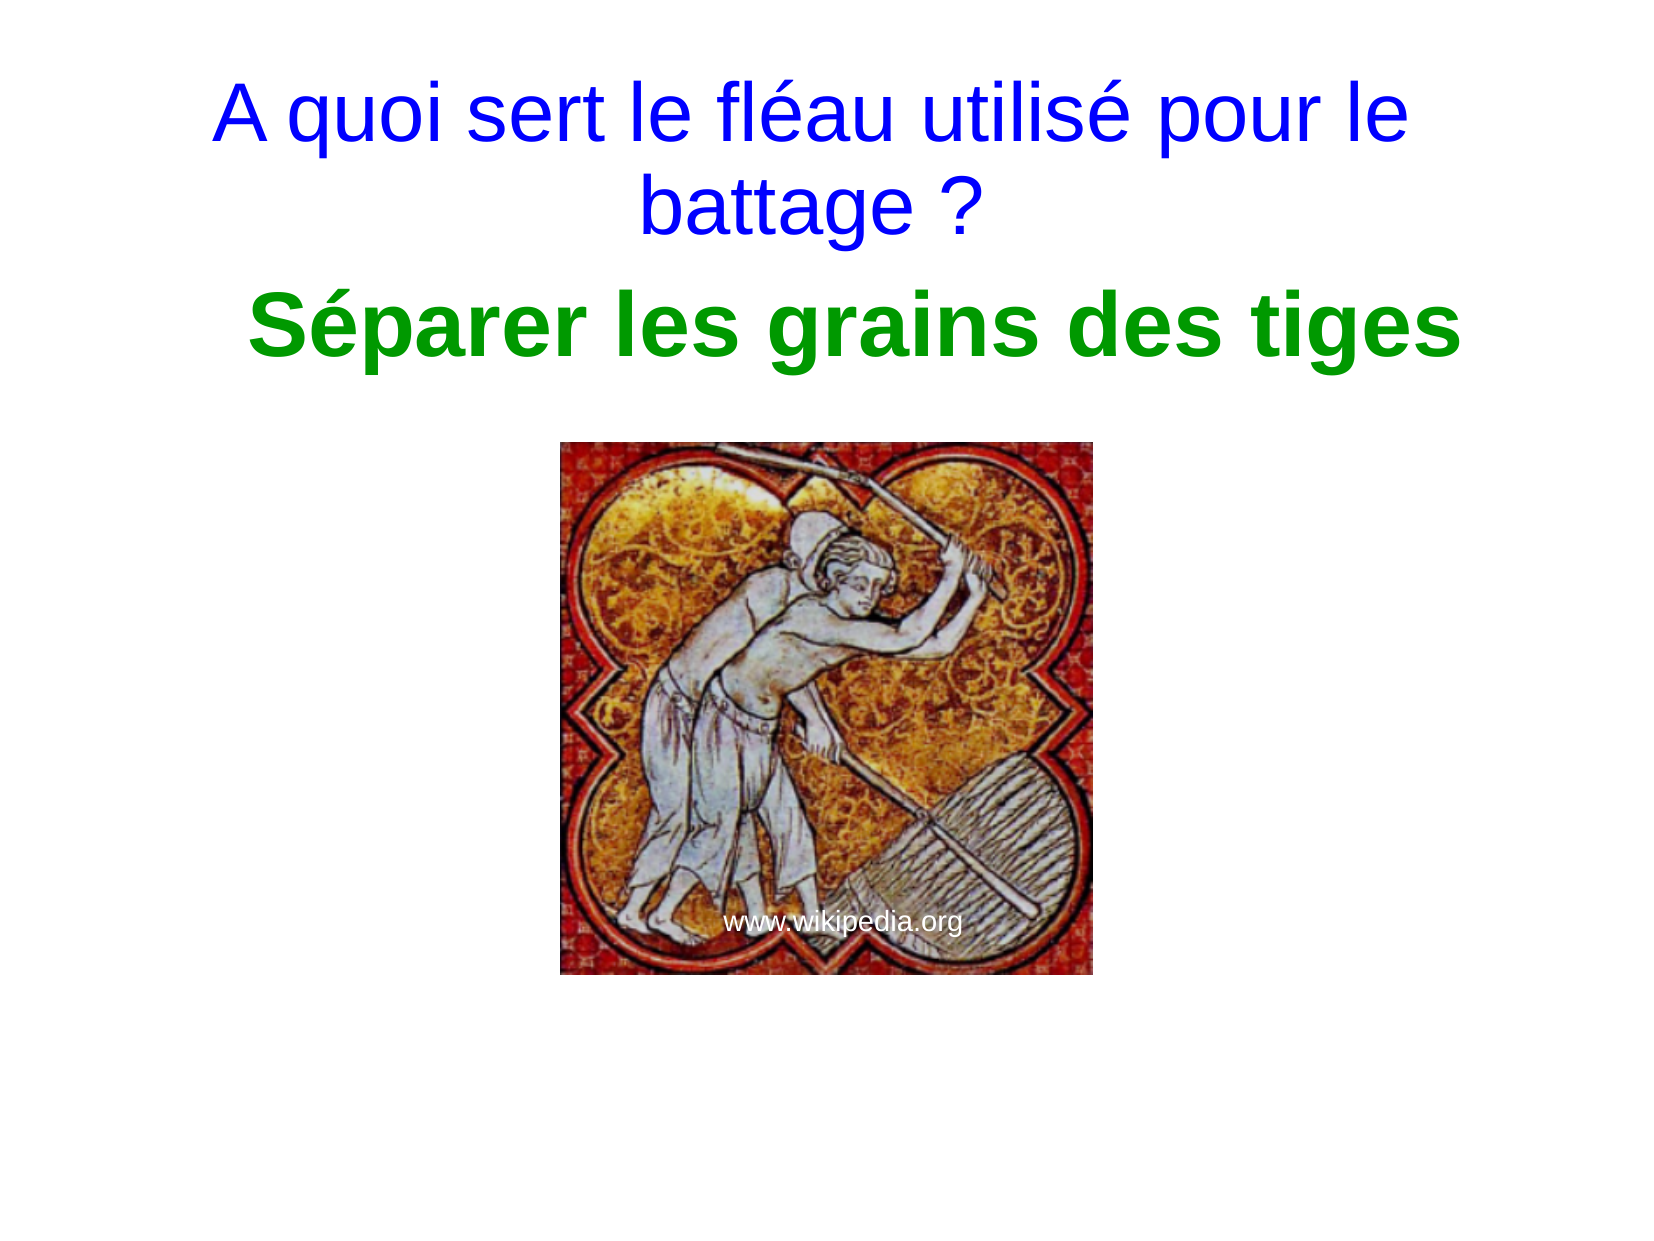

A quoi sert le fléau utilisé pour le battage ?
Séparer les grains des tiges
www.wikipedia.org